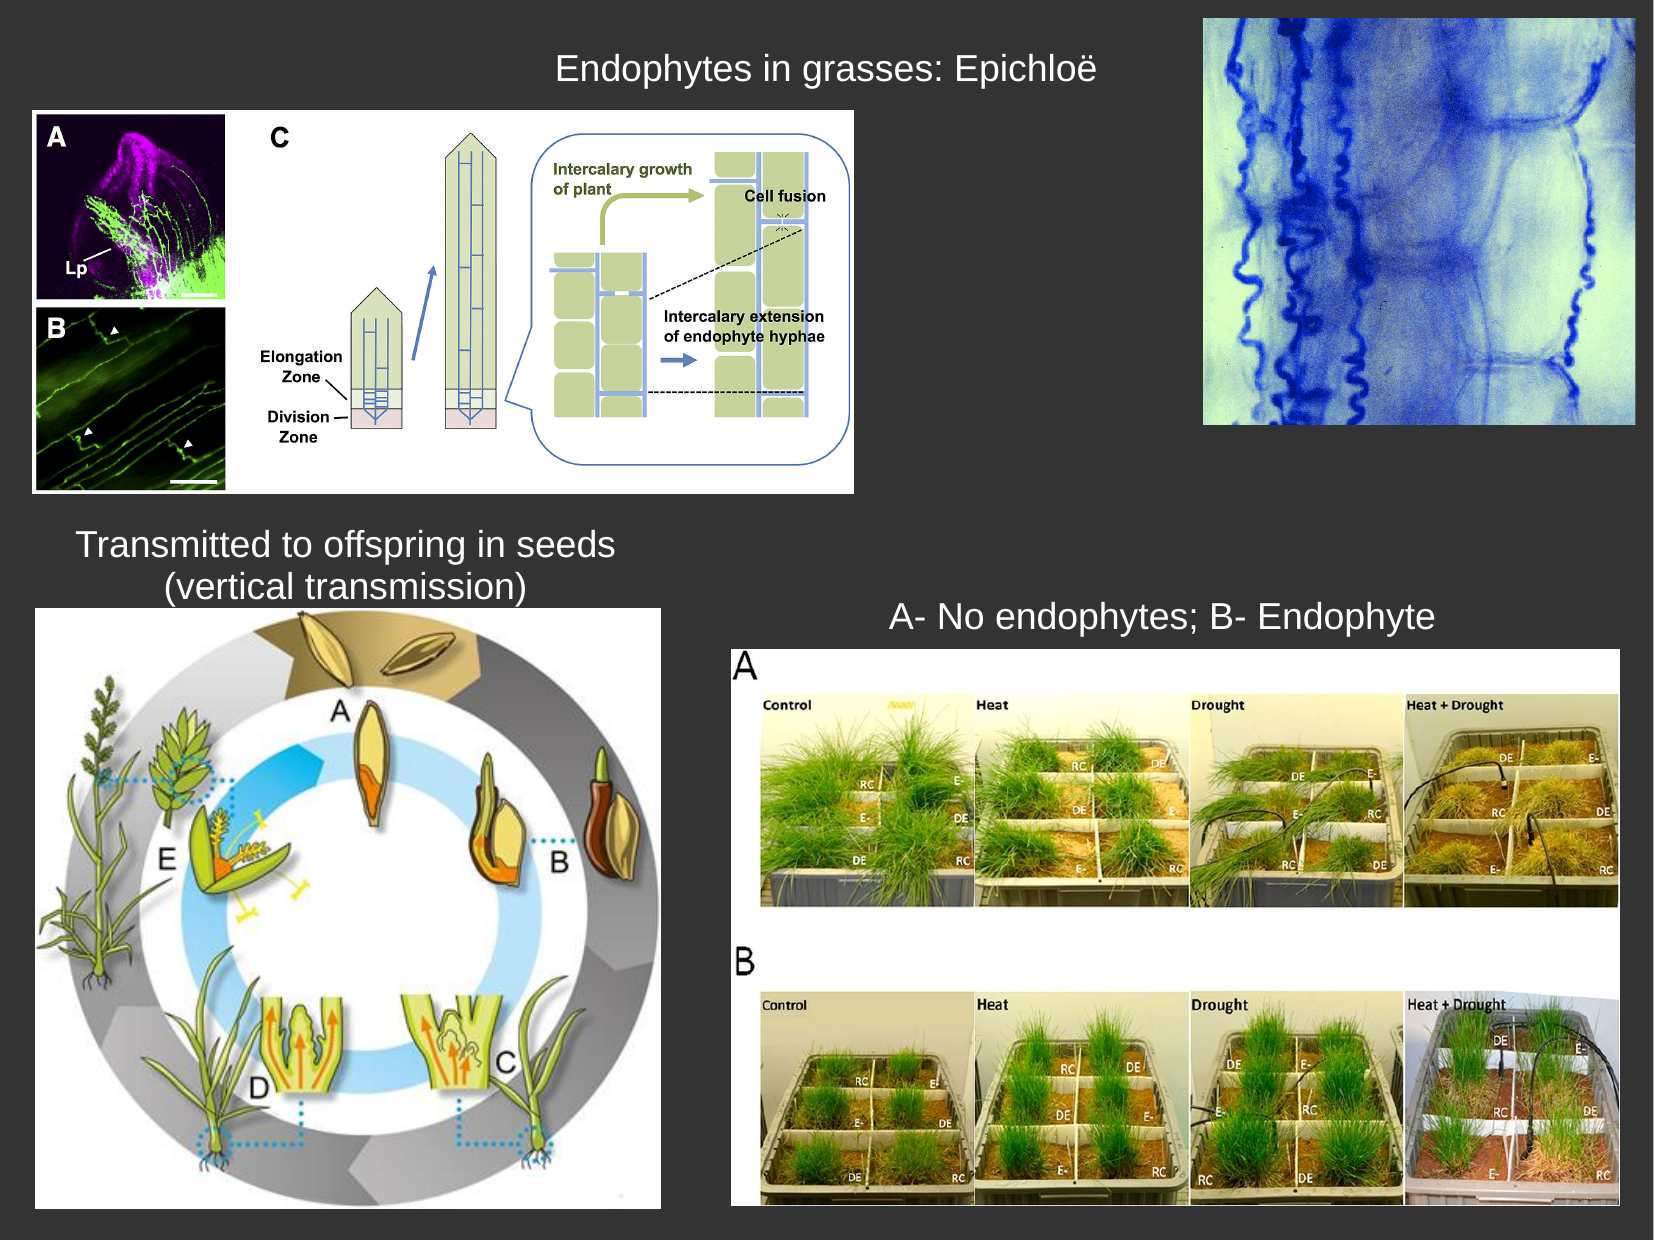

Endophytes in grasses: Epichloë
Transmitted to offspring in seeds
(vertical transmission)
A- No endophytes; B- Endophyte